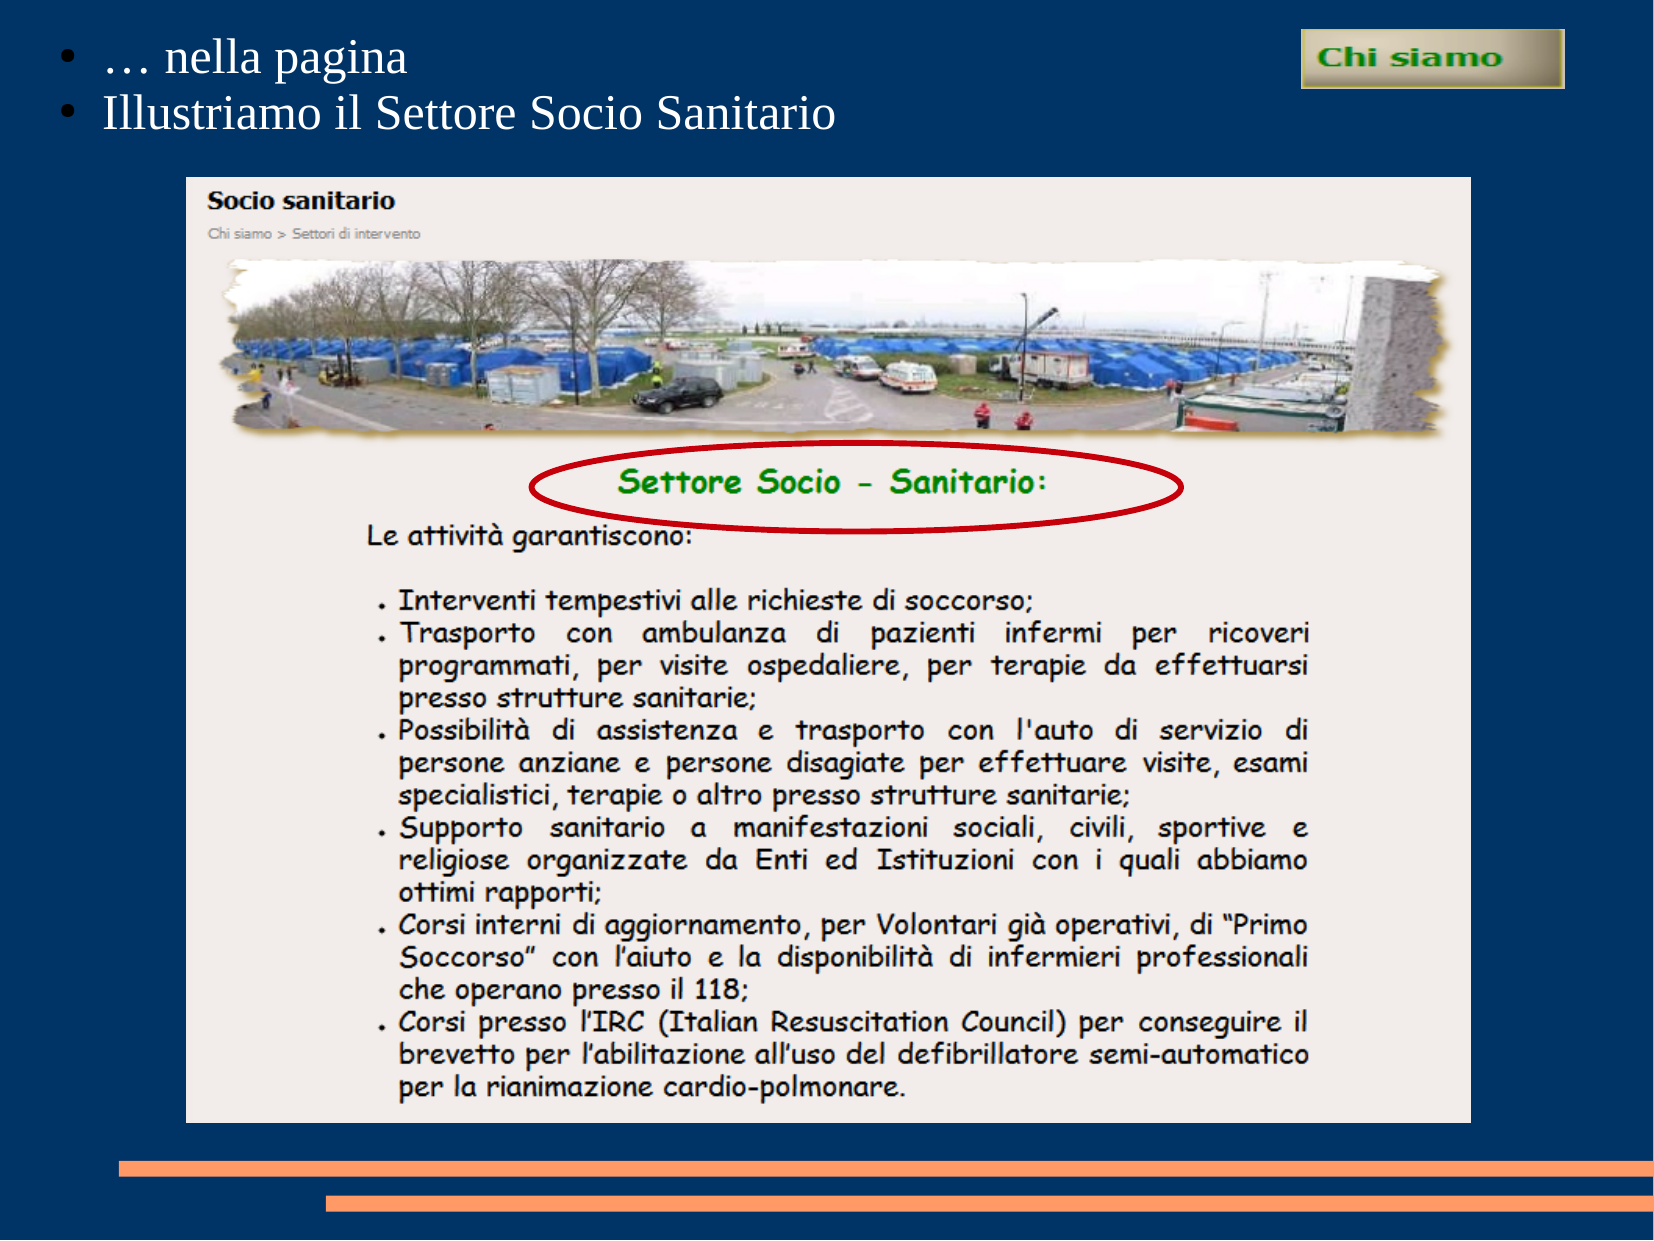

… nella pagina
 Illustriamo il Settore Socio Sanitario